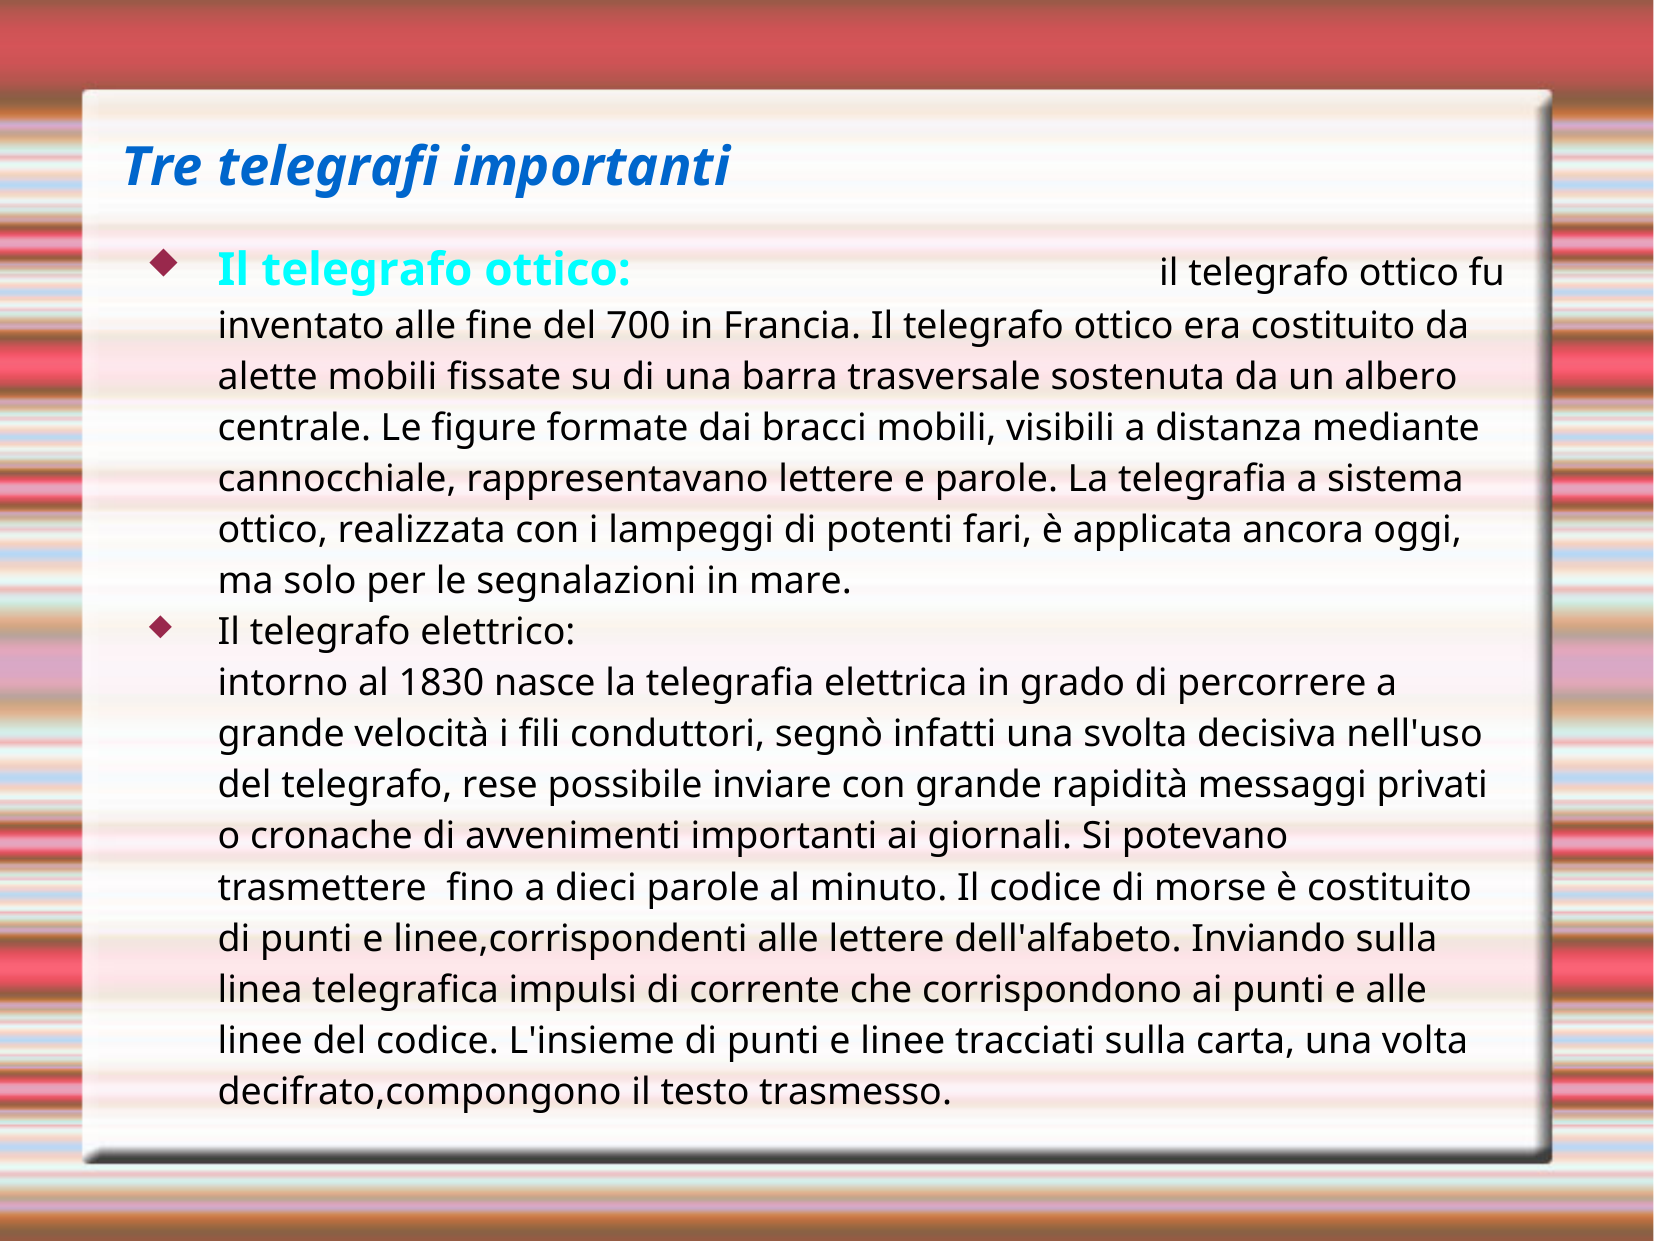

# Tre telegrafi importanti
Il telegrafo ottico: il telegrafo ottico fu inventato alle fine del 700 in Francia. Il telegrafo ottico era costituito da alette mobili fissate su di una barra trasversale sostenuta da un albero centrale. Le figure formate dai bracci mobili, visibili a distanza mediante cannocchiale, rappresentavano lettere e parole. La telegrafia a sistema ottico, realizzata con i lampeggi di potenti fari, è applicata ancora oggi, ma solo per le segnalazioni in mare.
Il telegrafo elettrico:
intorno al 1830 nasce la telegrafia elettrica in grado di percorrere a grande velocità i fili conduttori, segnò infatti una svolta decisiva nell'uso del telegrafo, rese possibile inviare con grande rapidità messaggi privati o cronache di avvenimenti importanti ai giornali. Si potevano trasmettere fino a dieci parole al minuto. Il codice di morse è costituito di punti e linee,corrispondenti alle lettere dell'alfabeto. Inviando sulla linea telegrafica impulsi di corrente che corrispondono ai punti e alle linee del codice. L'insieme di punti e linee tracciati sulla carta, una volta decifrato,compongono il testo trasmesso.